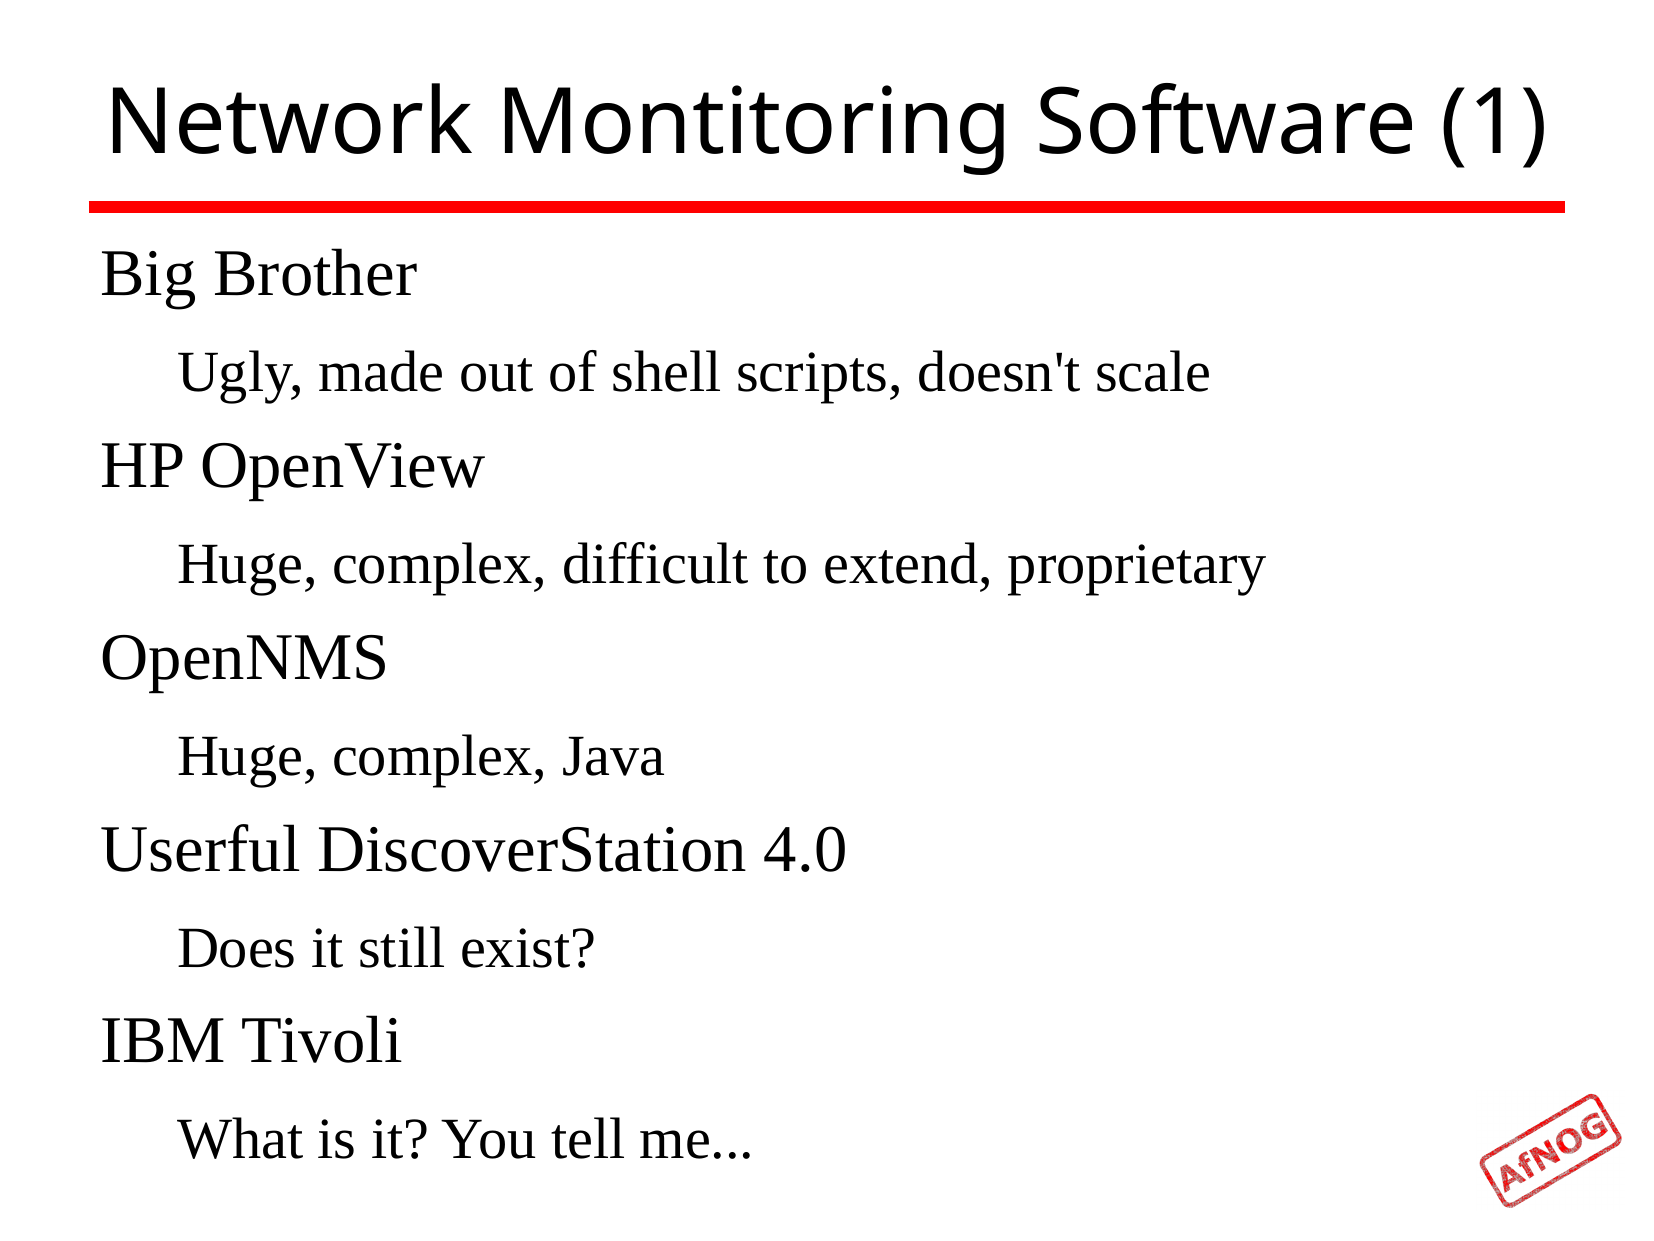

# Network Montitoring Software (1)
Big Brother
Ugly, made out of shell scripts, doesn't scale
HP OpenView
Huge, complex, difficult to extend, proprietary
OpenNMS
Huge, complex, Java
Userful DiscoverStation 4.0
Does it still exist?
IBM Tivoli
What is it? You tell me...